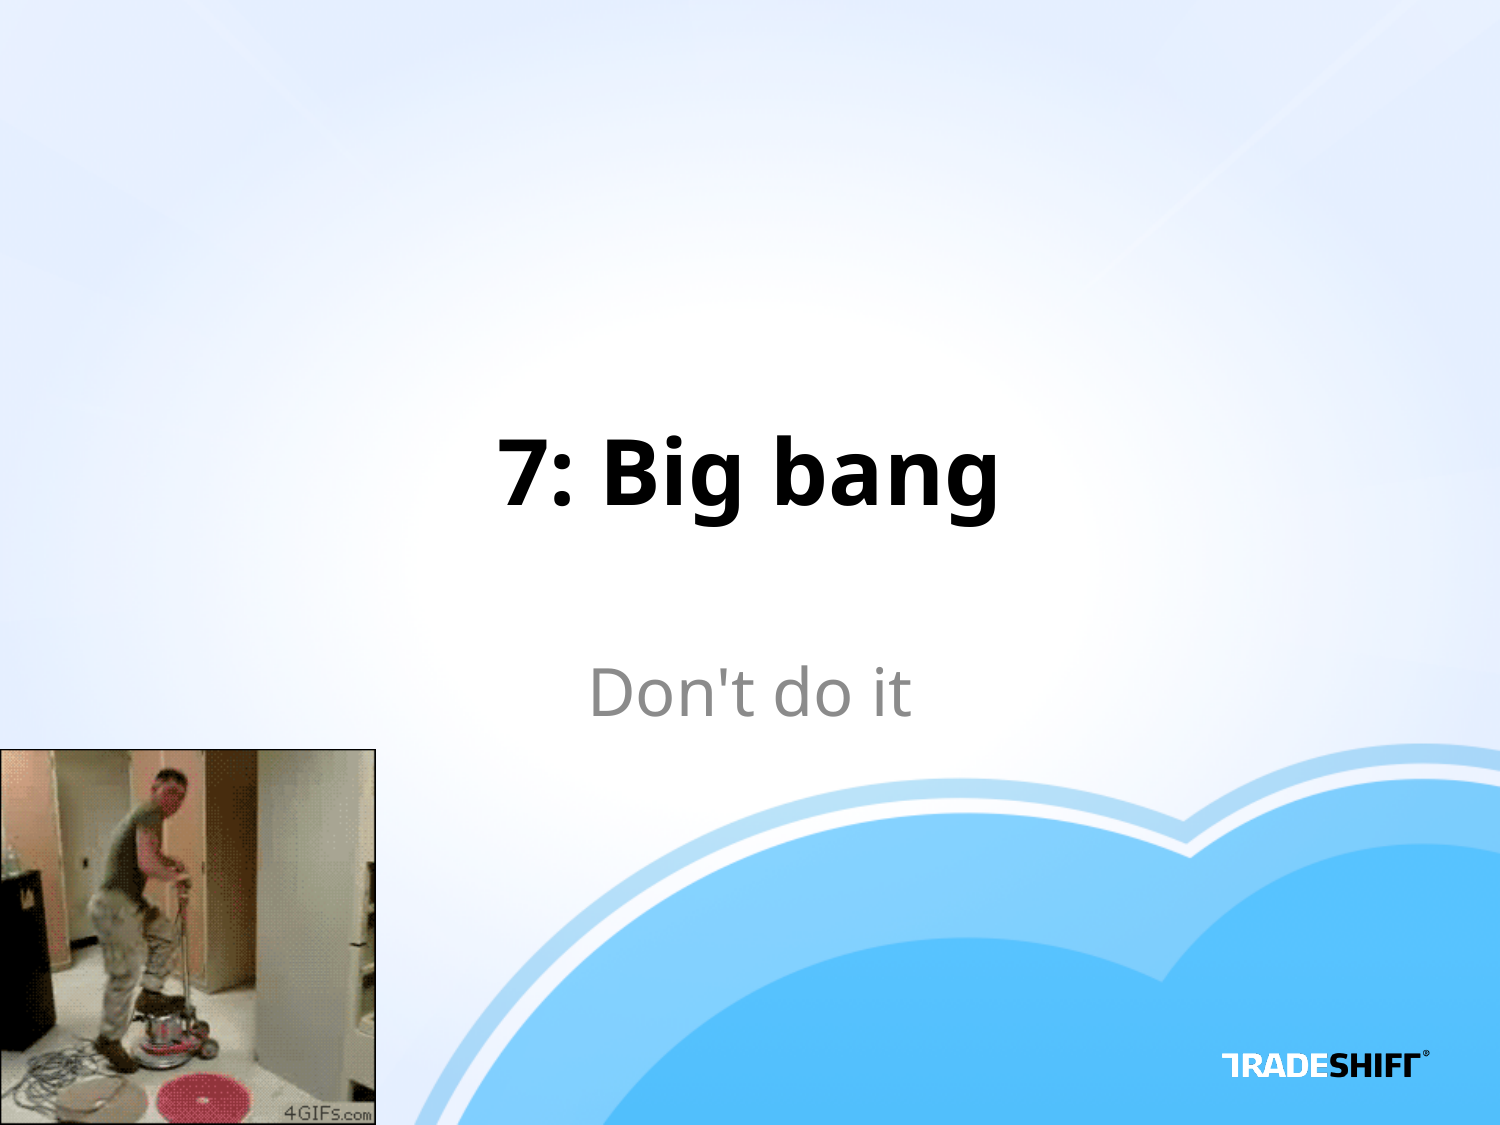

# 7: Big bang
Don't do it